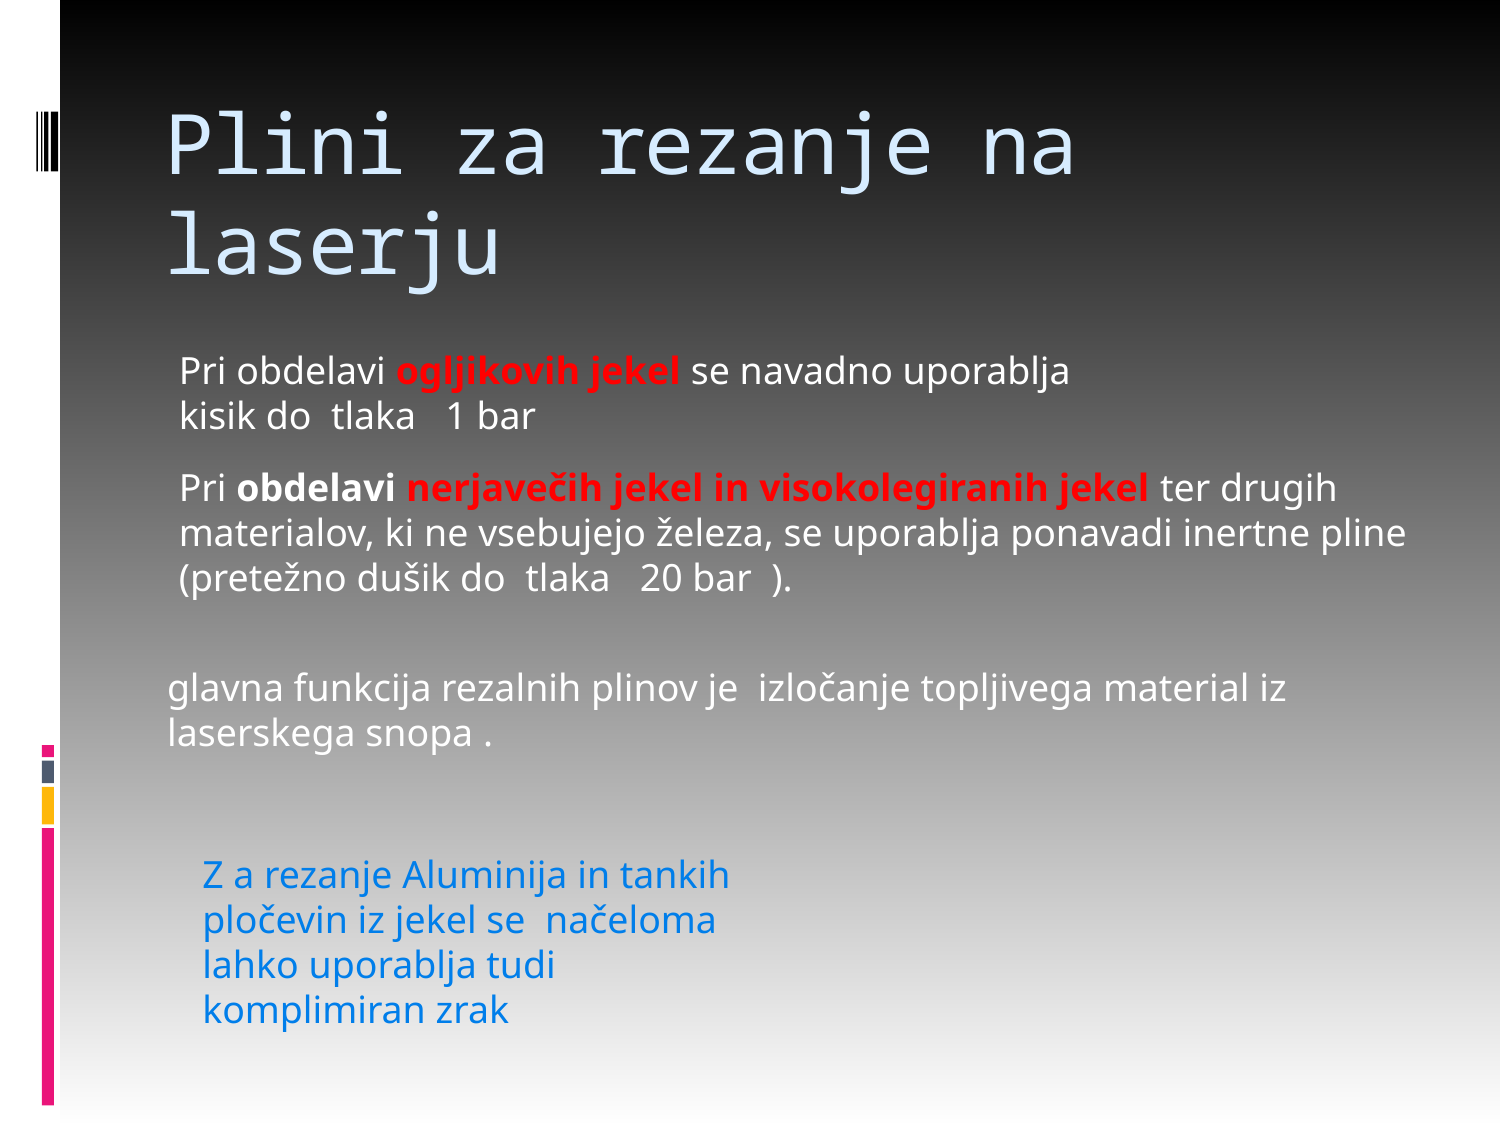

# Plini za rezanje na laserju
Pri obdelavi ogljikovih jekel se navadno uporablja kisik do tlaka 1 bar
Pri obdelavi nerjavečih jekel in visokolegiranih jekel ter drugih materialov, ki ne vsebujejo železa, se uporablja ponavadi inertne pline (pretežno dušik do tlaka 20 bar ).
glavna funkcija rezalnih plinov je izločanje topljivega material iz laserskega snopa .
Z a rezanje Aluminija in tankih pločevin iz jekel se načeloma lahko uporablja tudi komplimiran zrak